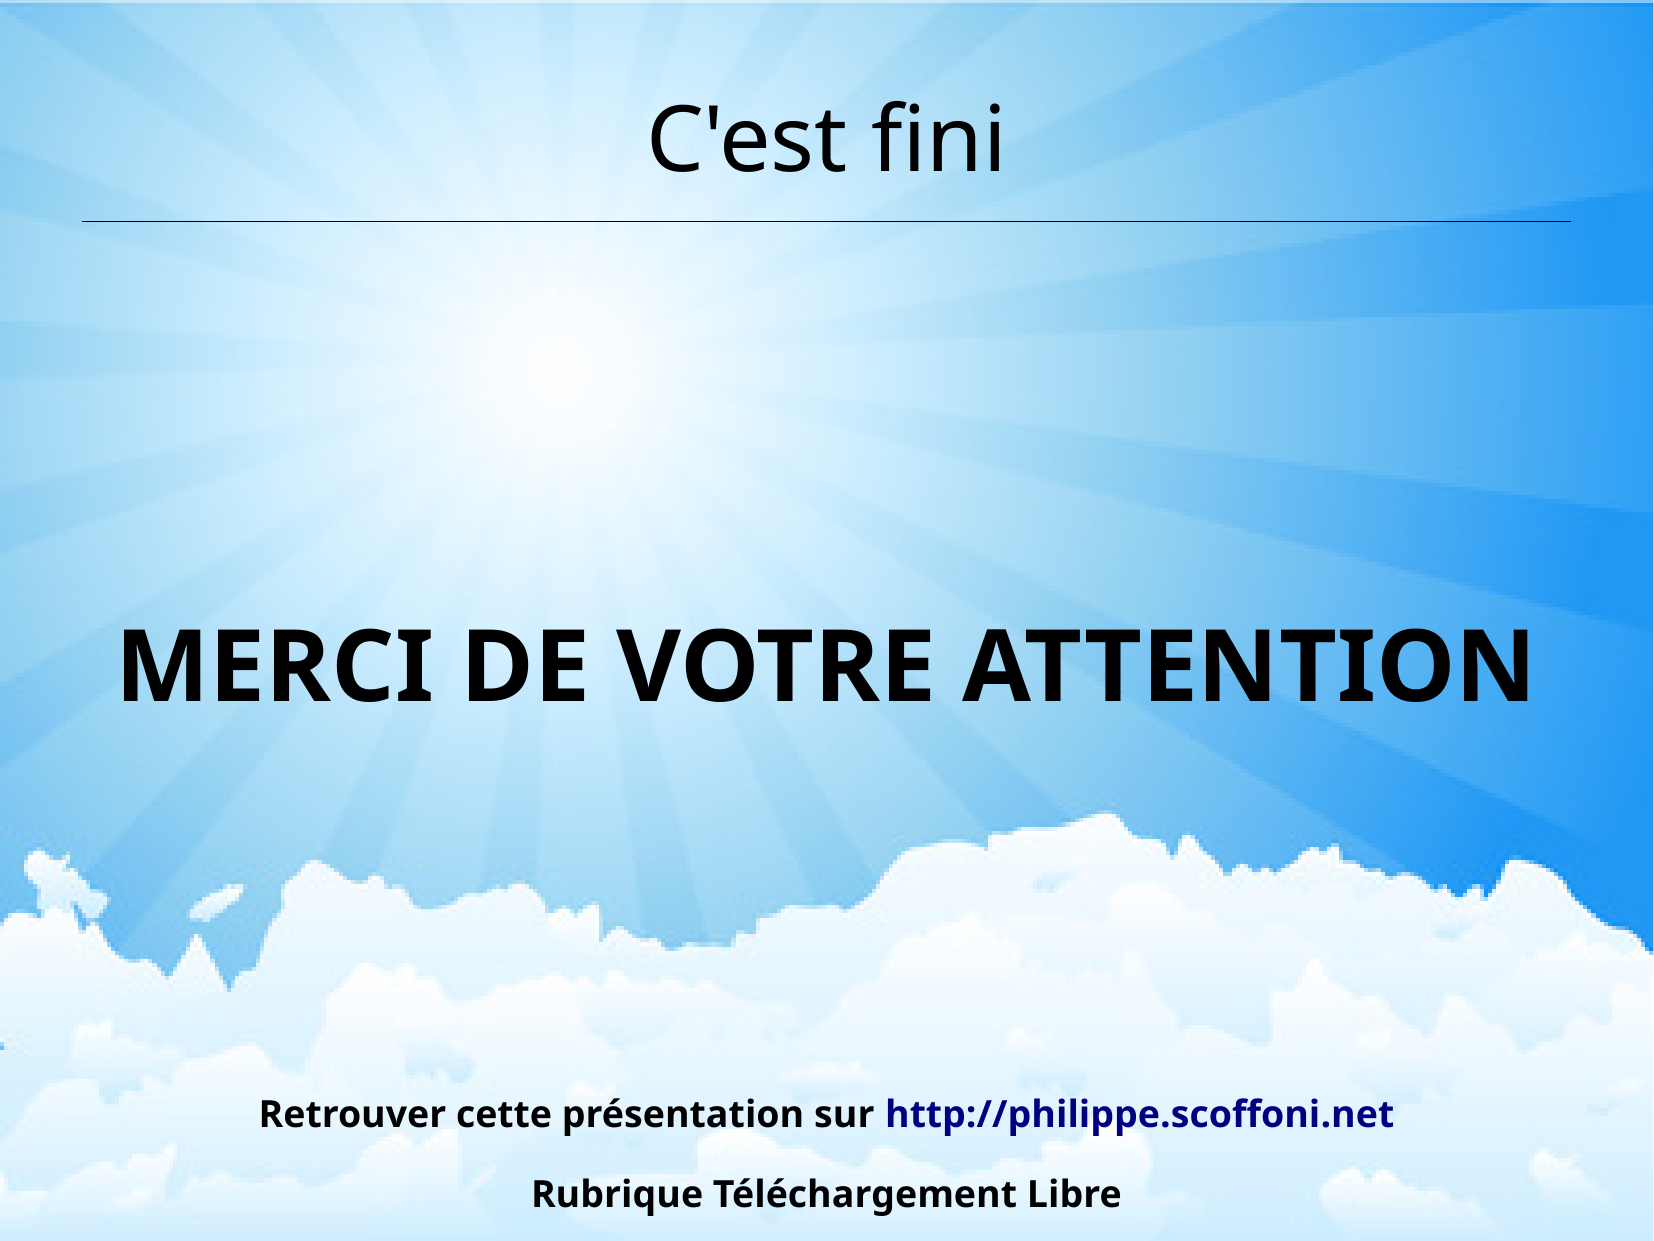

# C'est fini
MERCI DE VOTRE ATTENTION
Retrouver cette présentation sur http://philippe.scoffoni.net
Rubrique Téléchargement Libre